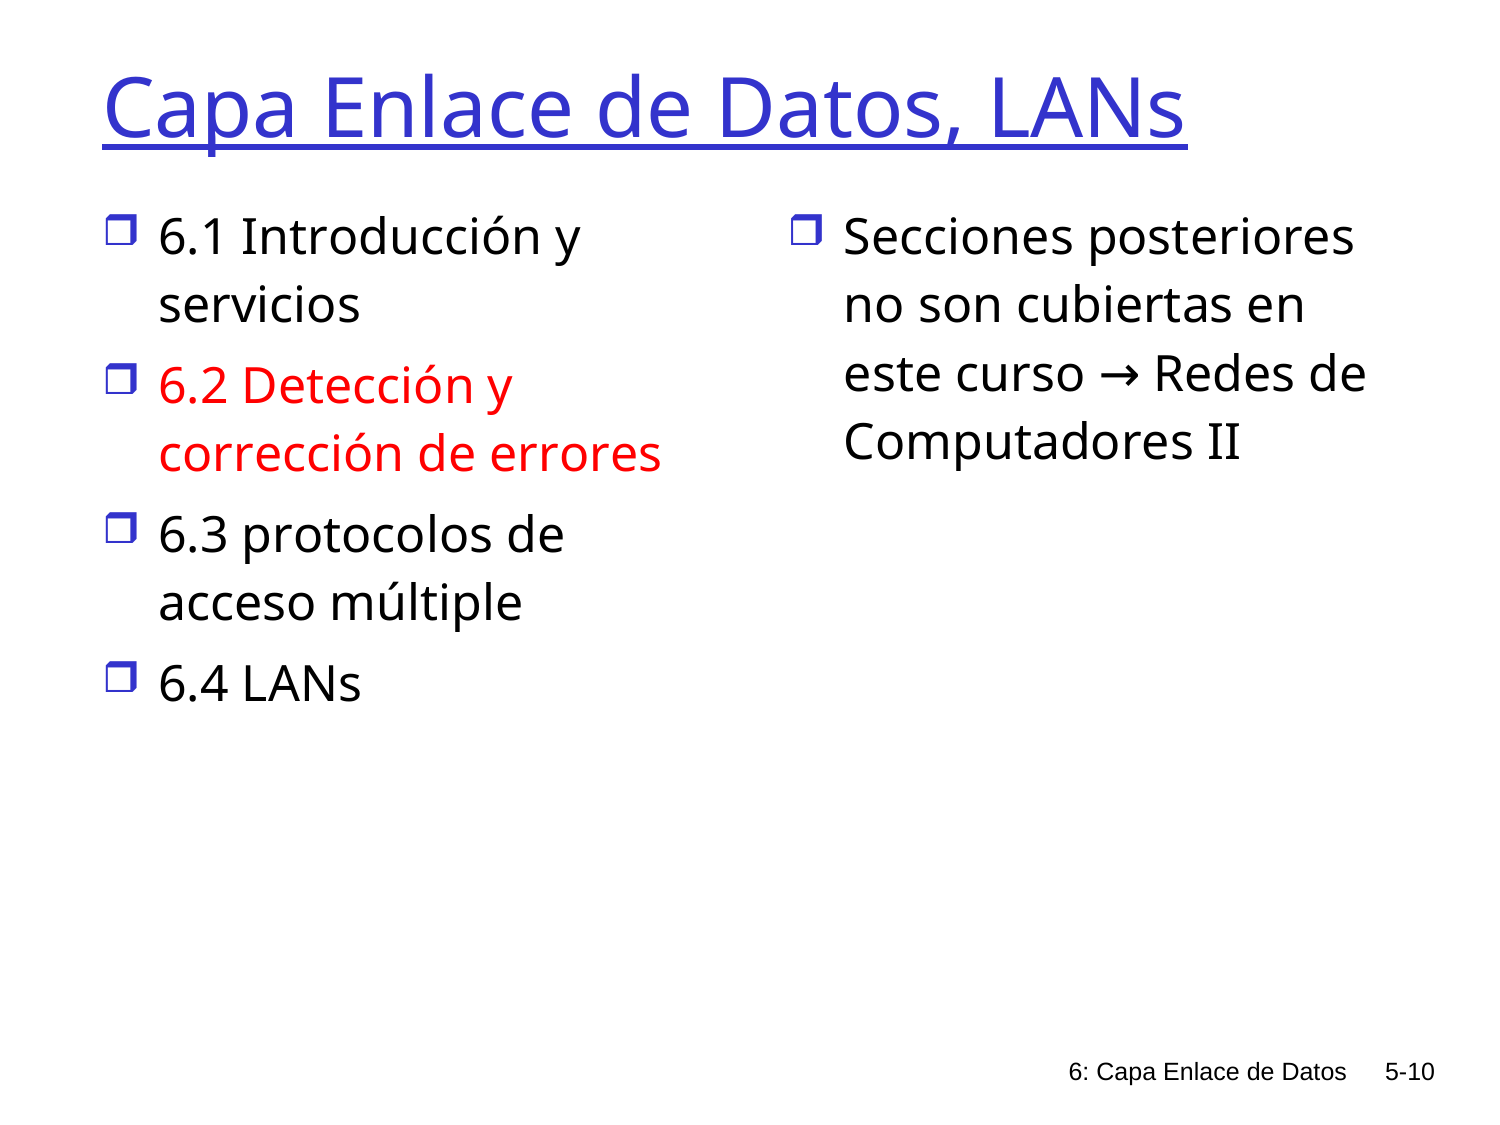

# Capa Enlace de Datos, LANs
6.1 Introducción y servicios
6.2 Detección y corrección de errores
6.3 protocolos de acceso múltiple
6.4 LANs
Secciones posteriores no son cubiertas en este curso → Redes de Computadores II
10